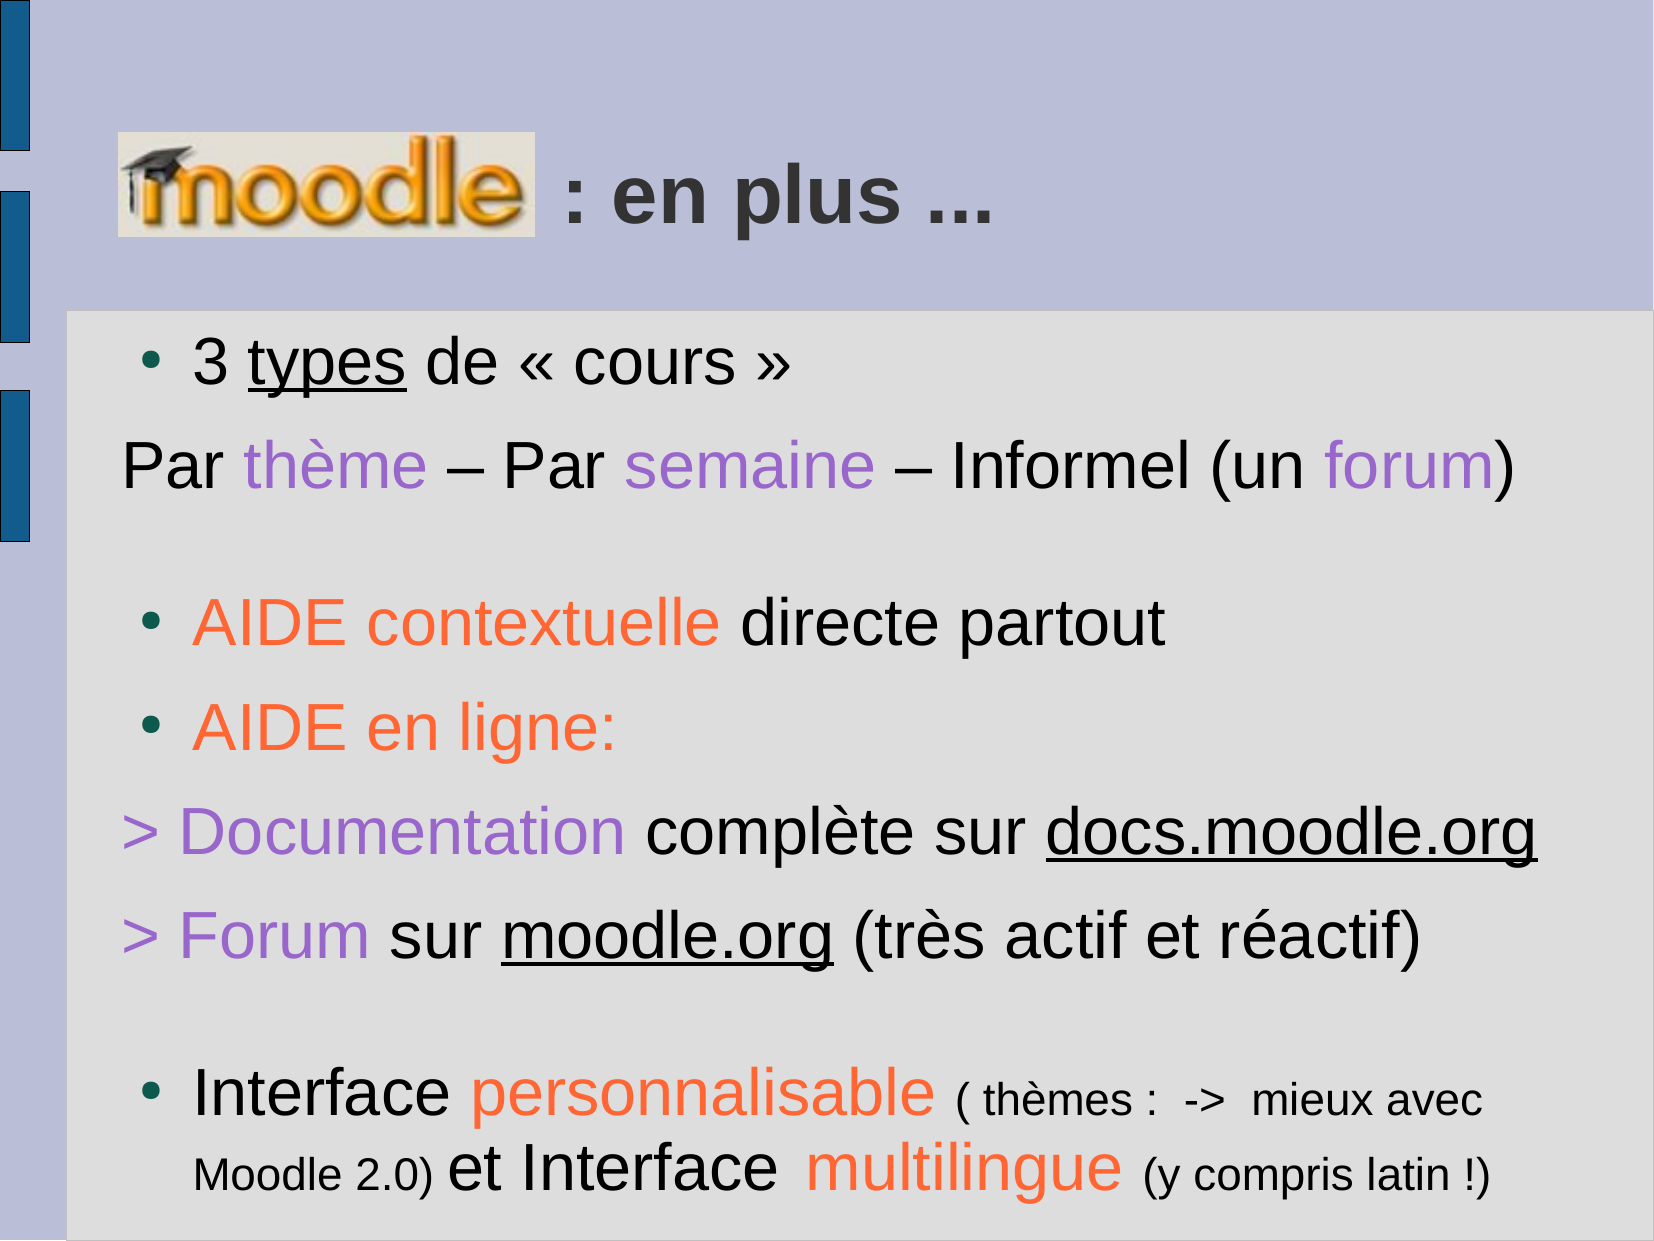

# : en plus ...
3 types de « cours »
Par thème – Par semaine – Informel (un forum)
AIDE contextuelle directe partout
AIDE en ligne:
> Documentation complète sur docs.moodle.org
> Forum sur moodle.org (très actif et réactif)
Interface personnalisable ( thèmes : -> mieux avec Moodle 2.0) et Interface multilingue (y compris latin !)